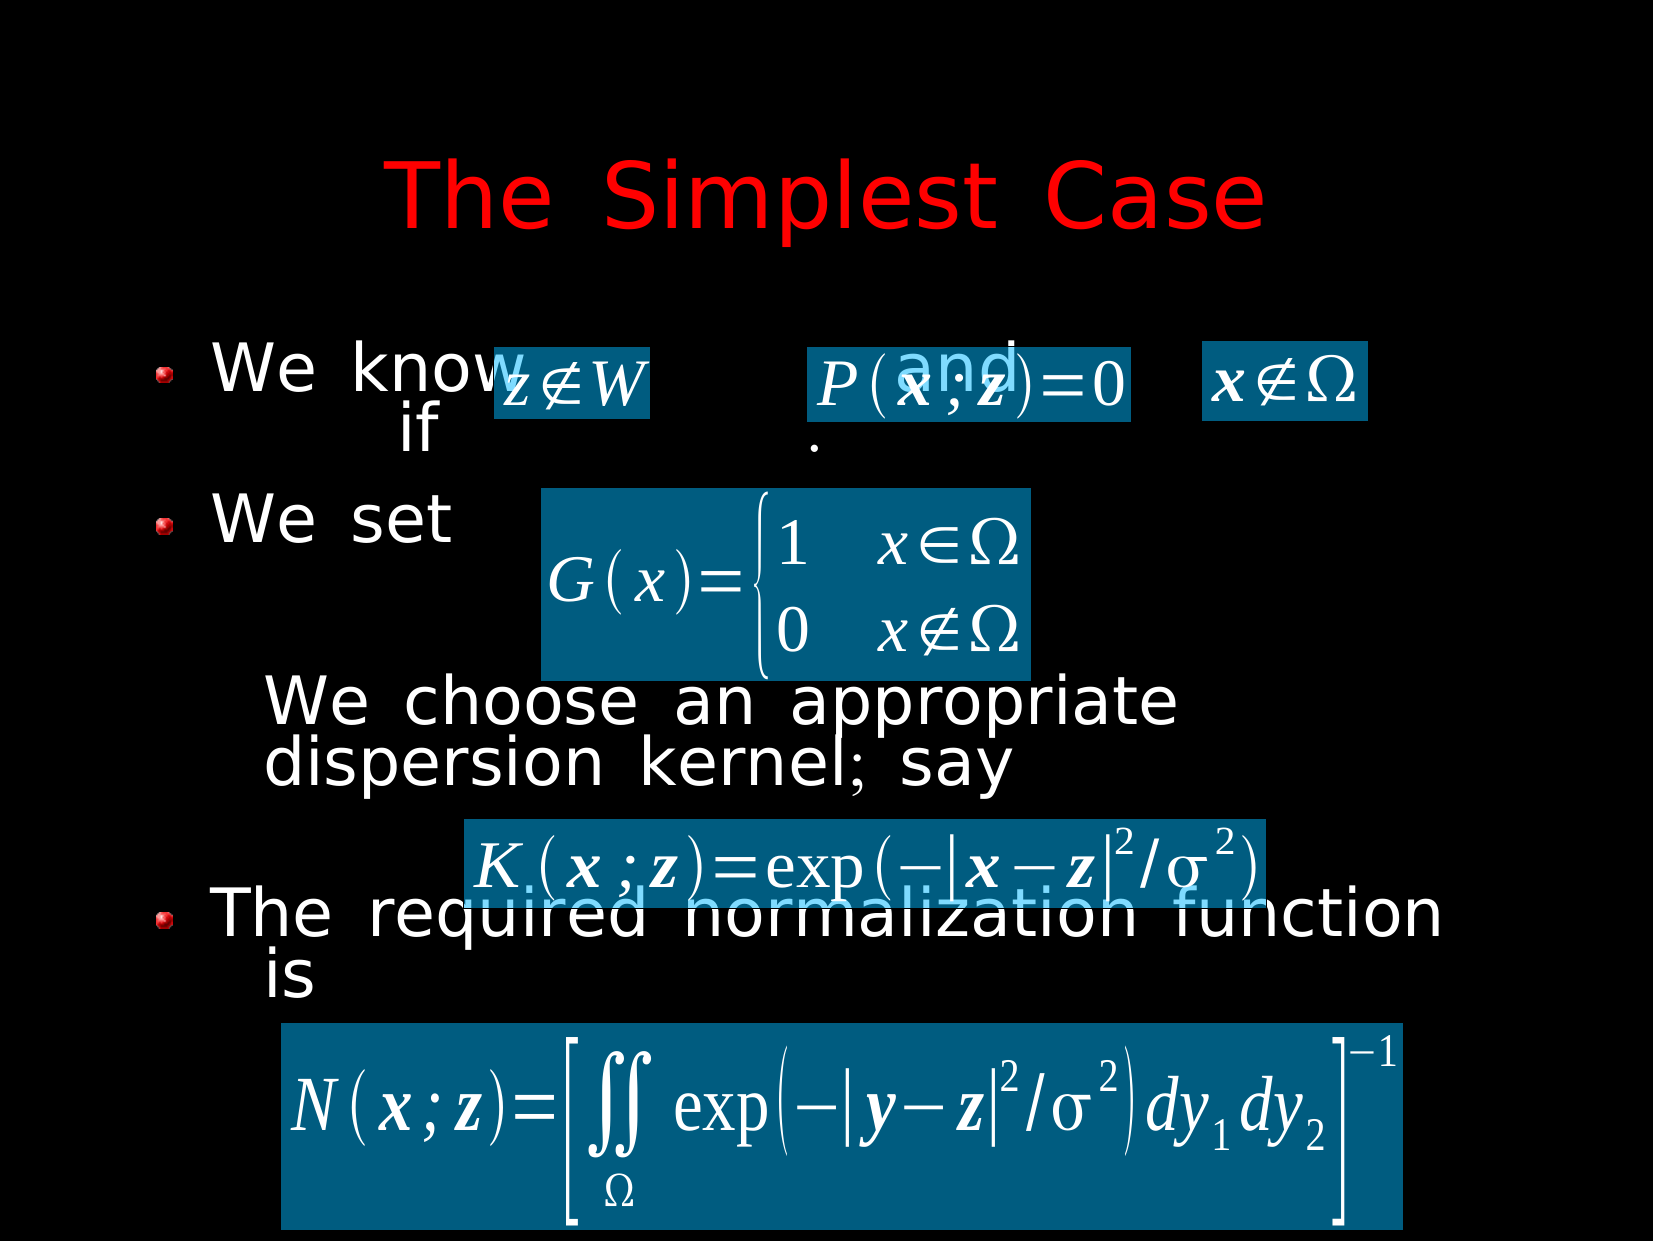

# The Simplest Case
We know and if .
We set
We choose an appropriate dispersion kernel; say
The required normalization function is